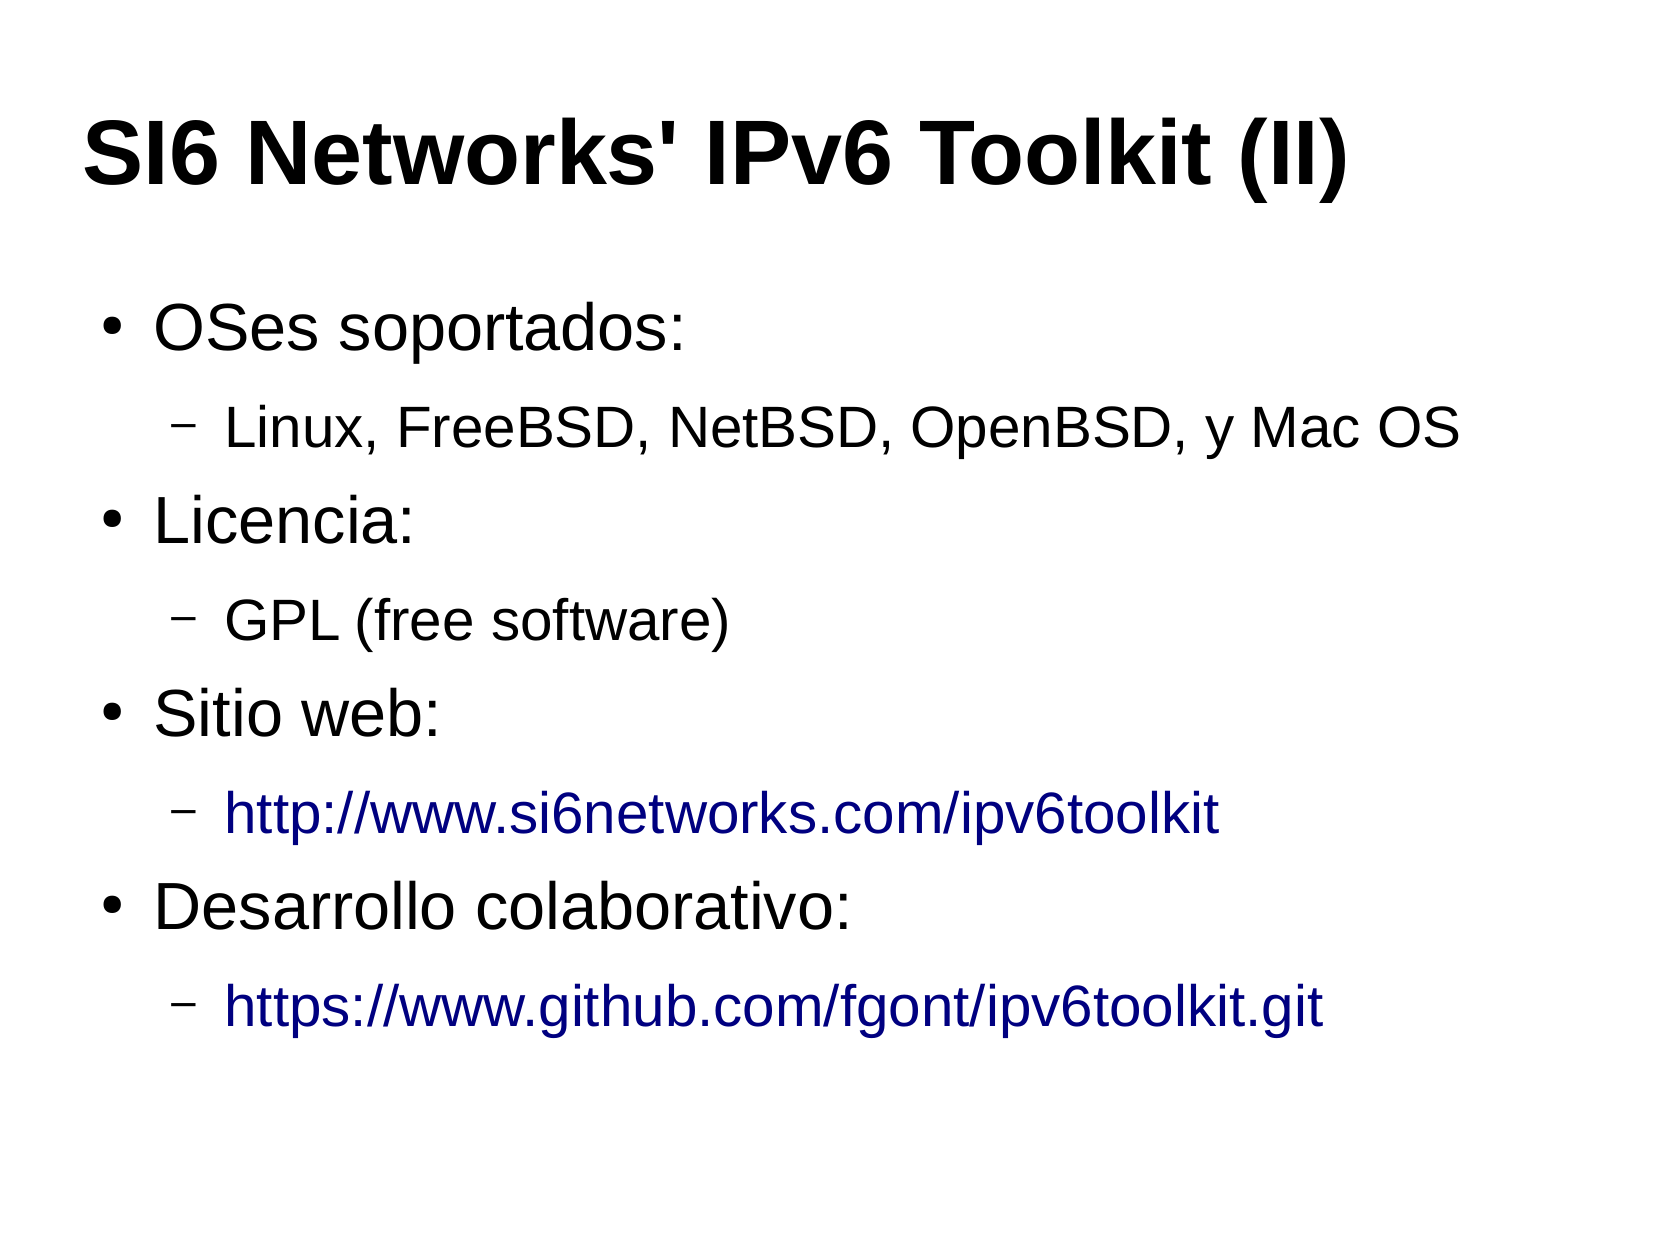

# SI6 Networks' IPv6 Toolkit (II)
OSes soportados:
Linux, FreeBSD, NetBSD, OpenBSD, y Mac OS
Licencia:
GPL (free software)
Sitio web:
http://www.si6networks.com/ipv6toolkit
Desarrollo colaborativo:
https://www.github.com/fgont/ipv6toolkit.git